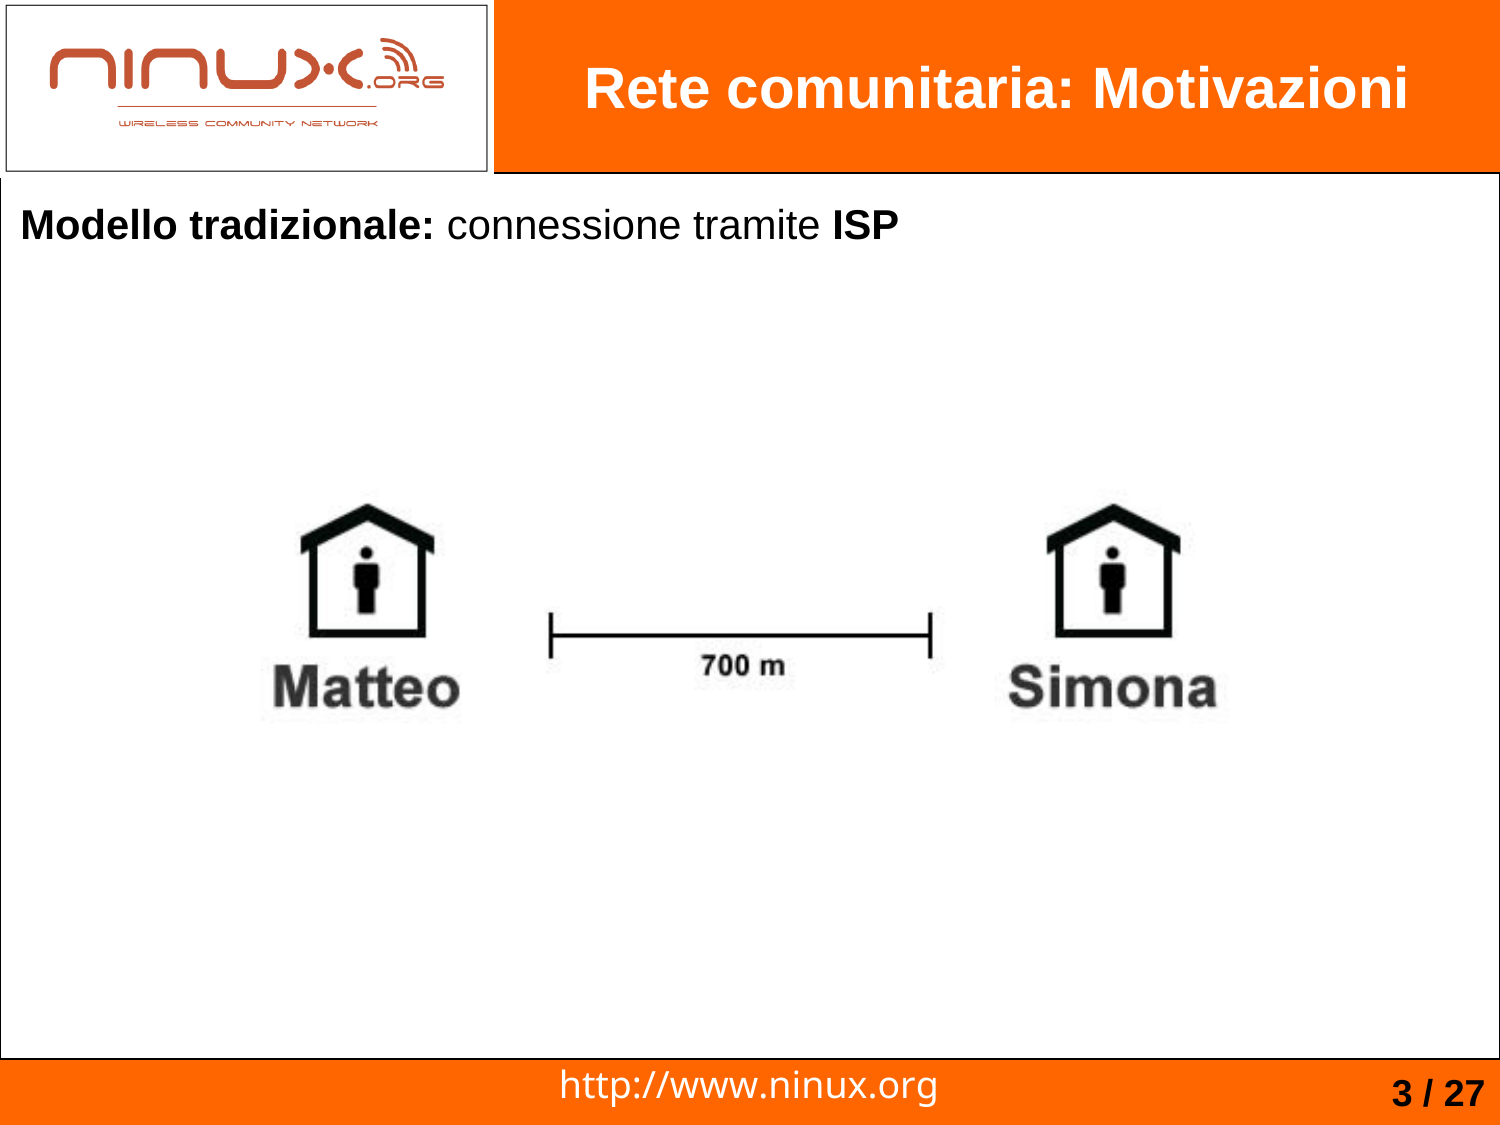

# Rete comunitaria: Motivazioni
Modello tradizionale: connessione tramite ISP
http://www.ninux.org